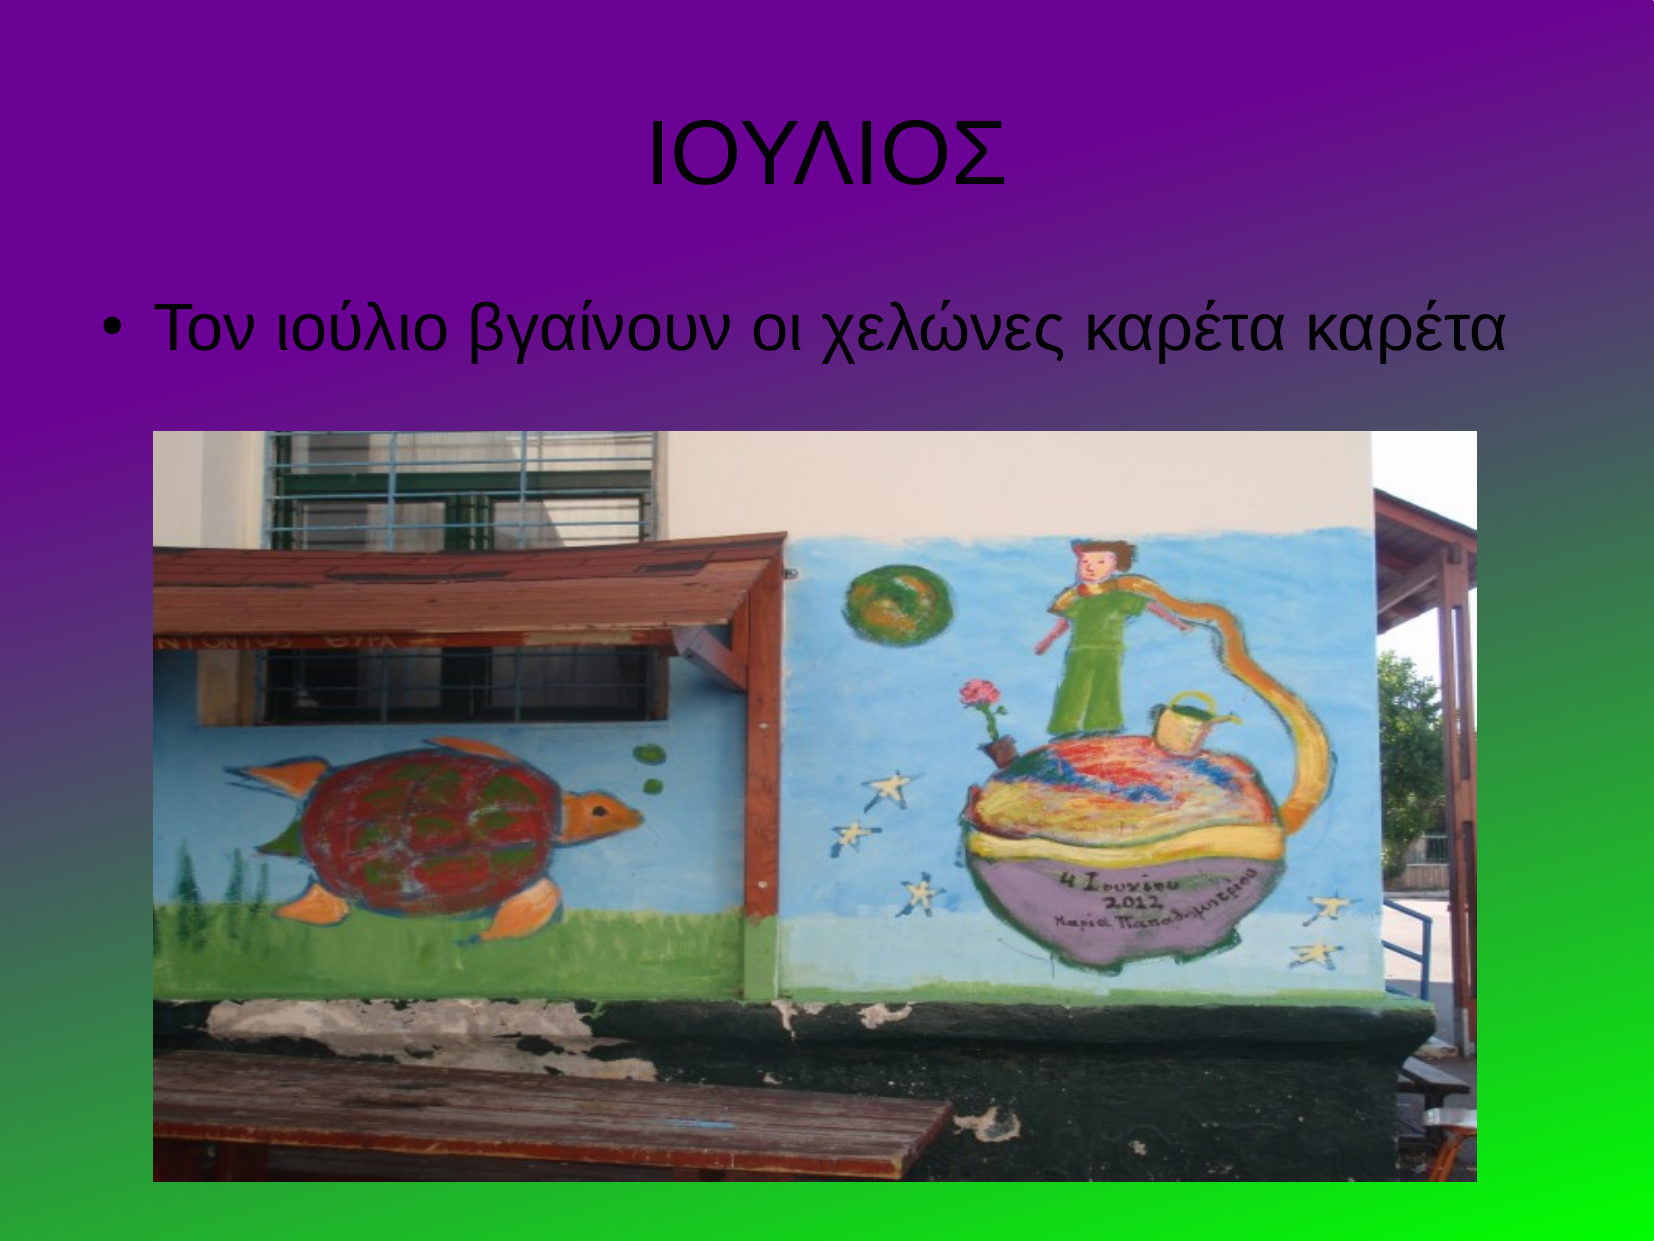

# ΙΟΥΛΙΟΣ
Τον ιούλιο βγαίνουν οι χελώνες καρέτα καρέτα